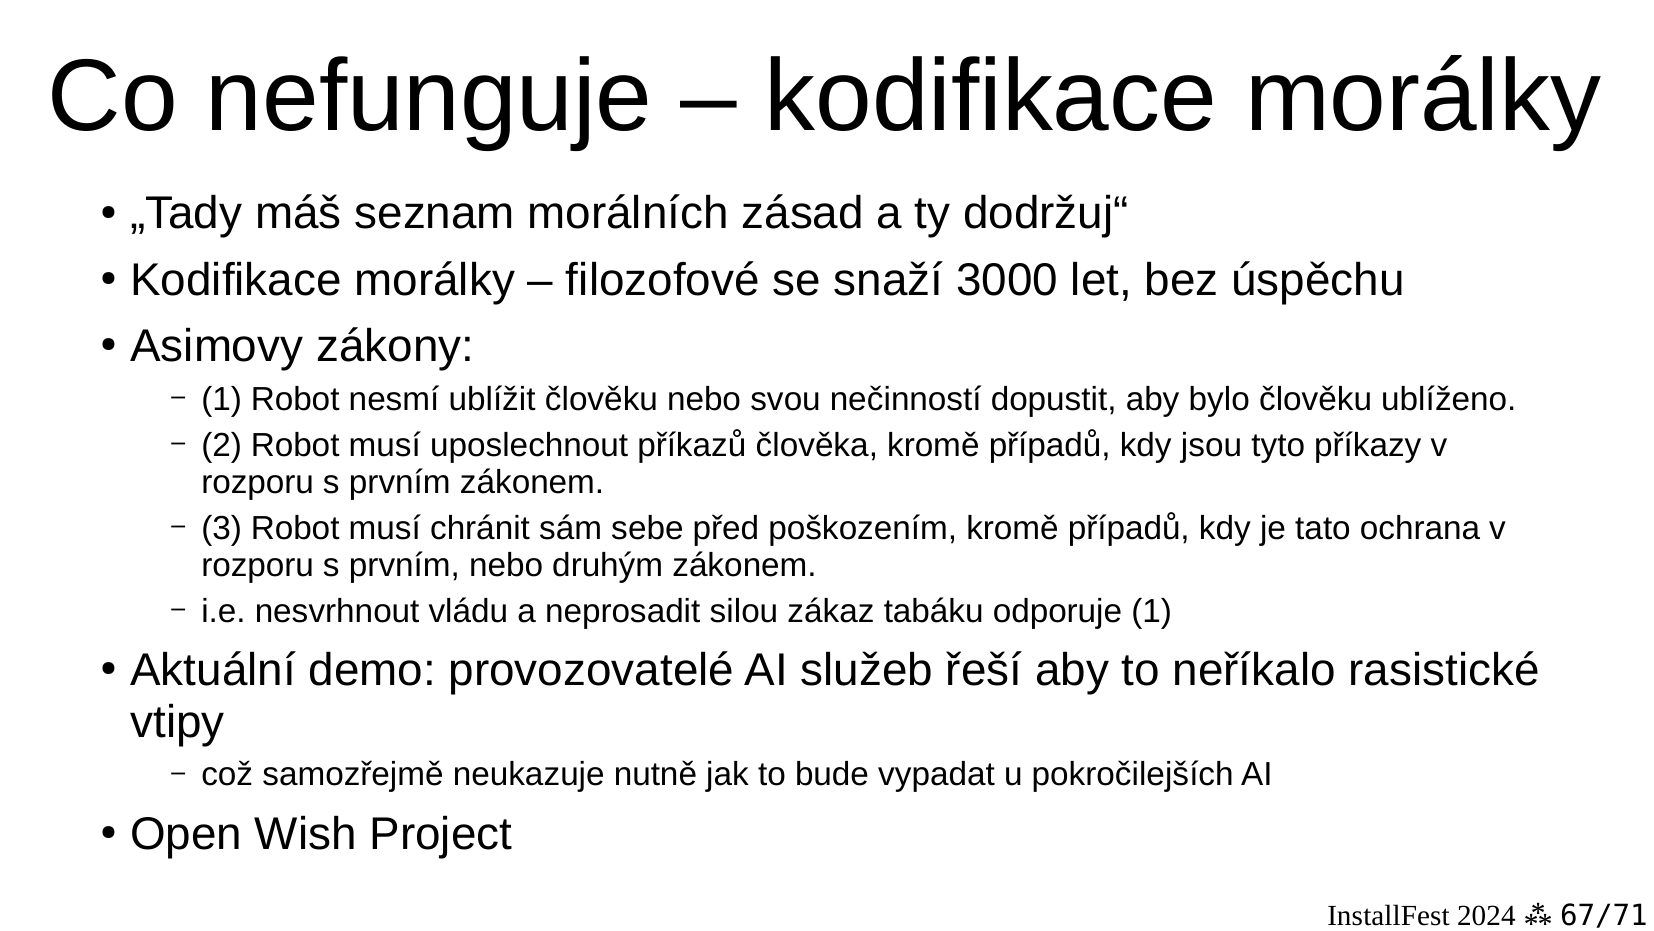

# Co nefunguje – kodifikace morálky
„Tady máš seznam morálních zásad a ty dodržuj“
Kodifikace morálky – filozofové se snaží 3000 let, bez úspěchu
Asimovy zákony:
(1) Robot nesmí ublížit člověku nebo svou nečinností dopustit, aby bylo člověku ublíženo.
(2) Robot musí uposlechnout příkazů člověka, kromě případů, kdy jsou tyto příkazy v rozporu s prvním zákonem.
(3) Robot musí chránit sám sebe před poškozením, kromě případů, kdy je tato ochrana v rozporu s prvním, nebo druhým zákonem.
i.e. nesvrhnout vládu a neprosadit silou zákaz tabáku odporuje (1)
Aktuální demo: provozovatelé AI služeb řeší aby to neříkalo rasistické vtipy
což samozřejmě neukazuje nutně jak to bude vypadat u pokročilejších AI
Open Wish Project
67